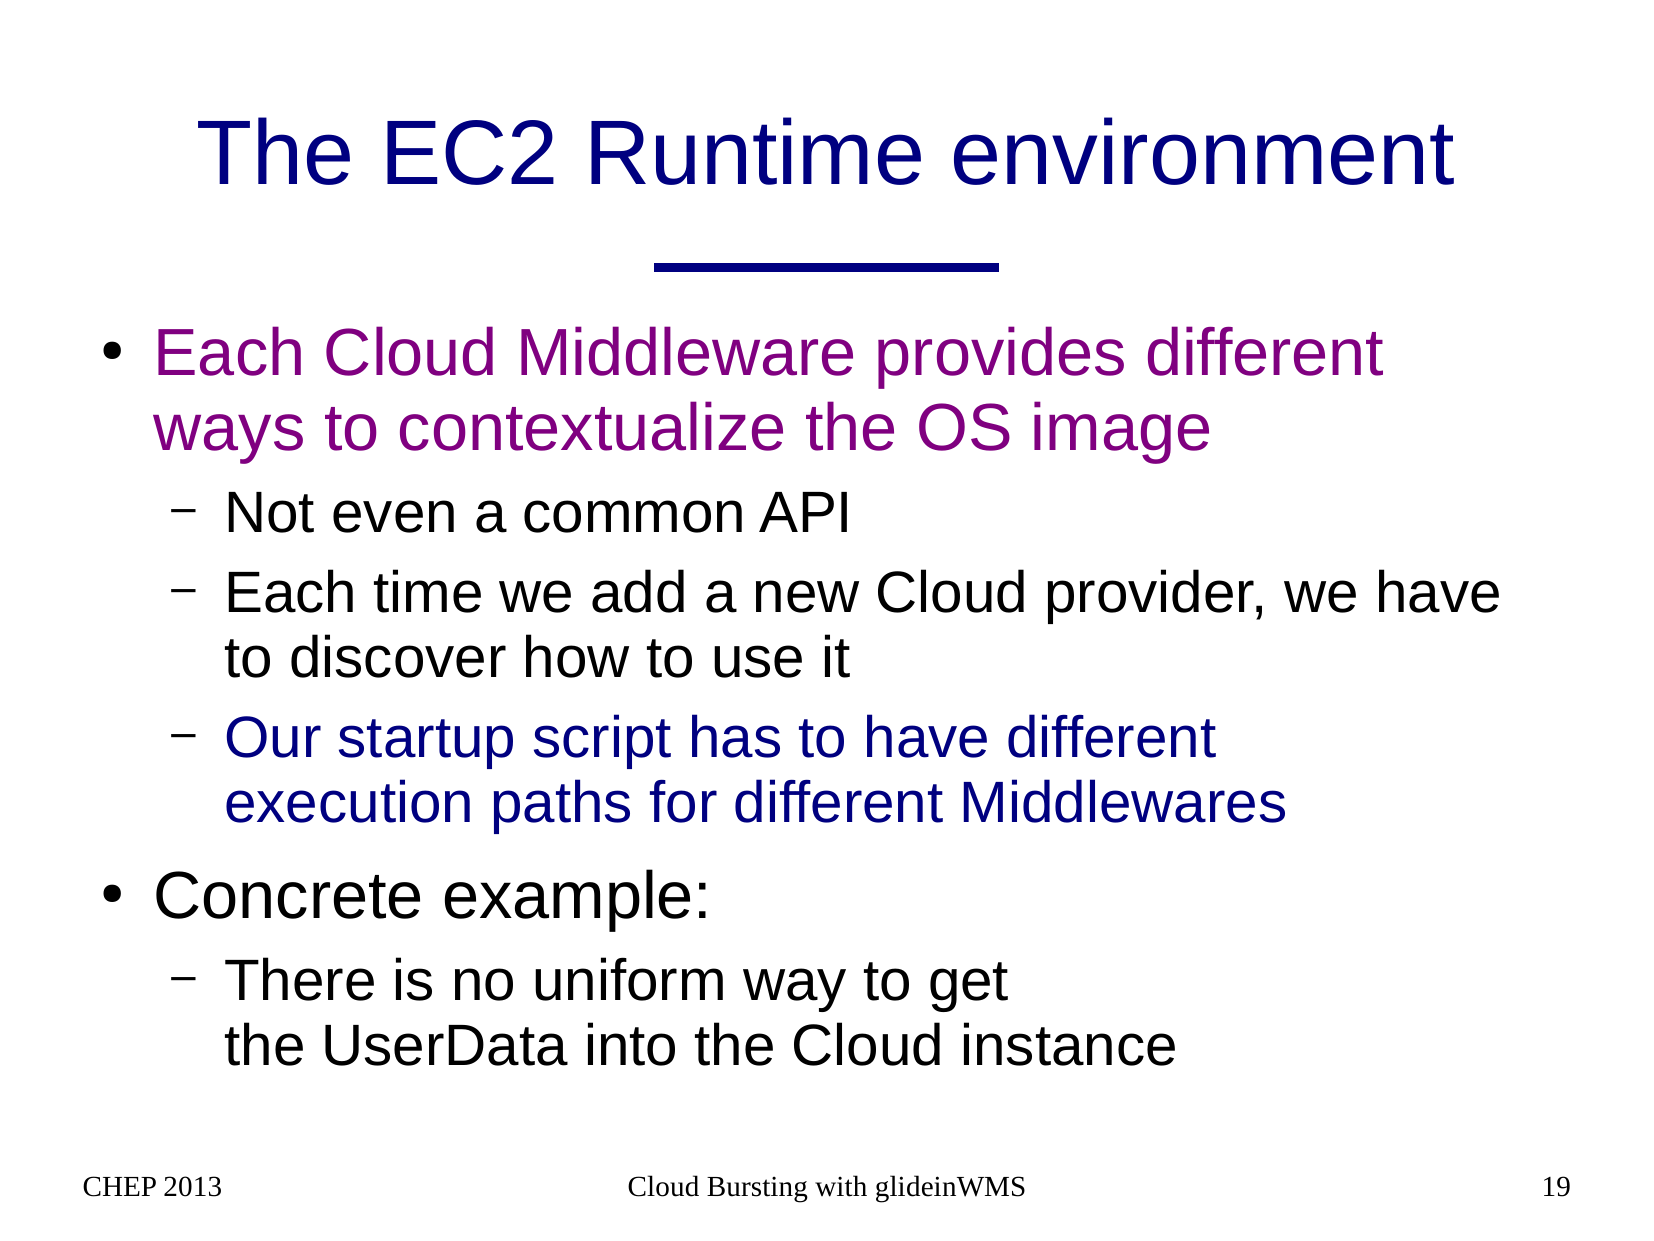

# The EC2 Runtime environment
Each Cloud Middleware provides different ways to contextualize the OS image
Not even a common API
Each time we add a new Cloud provider, we have to discover how to use it
Our startup script has to have different
execution paths for different Middlewares
Concrete example:
There is no uniform way to get
the UserData into the Cloud instance
CHEP 2013
Cloud Bursting with glideinWMS
19